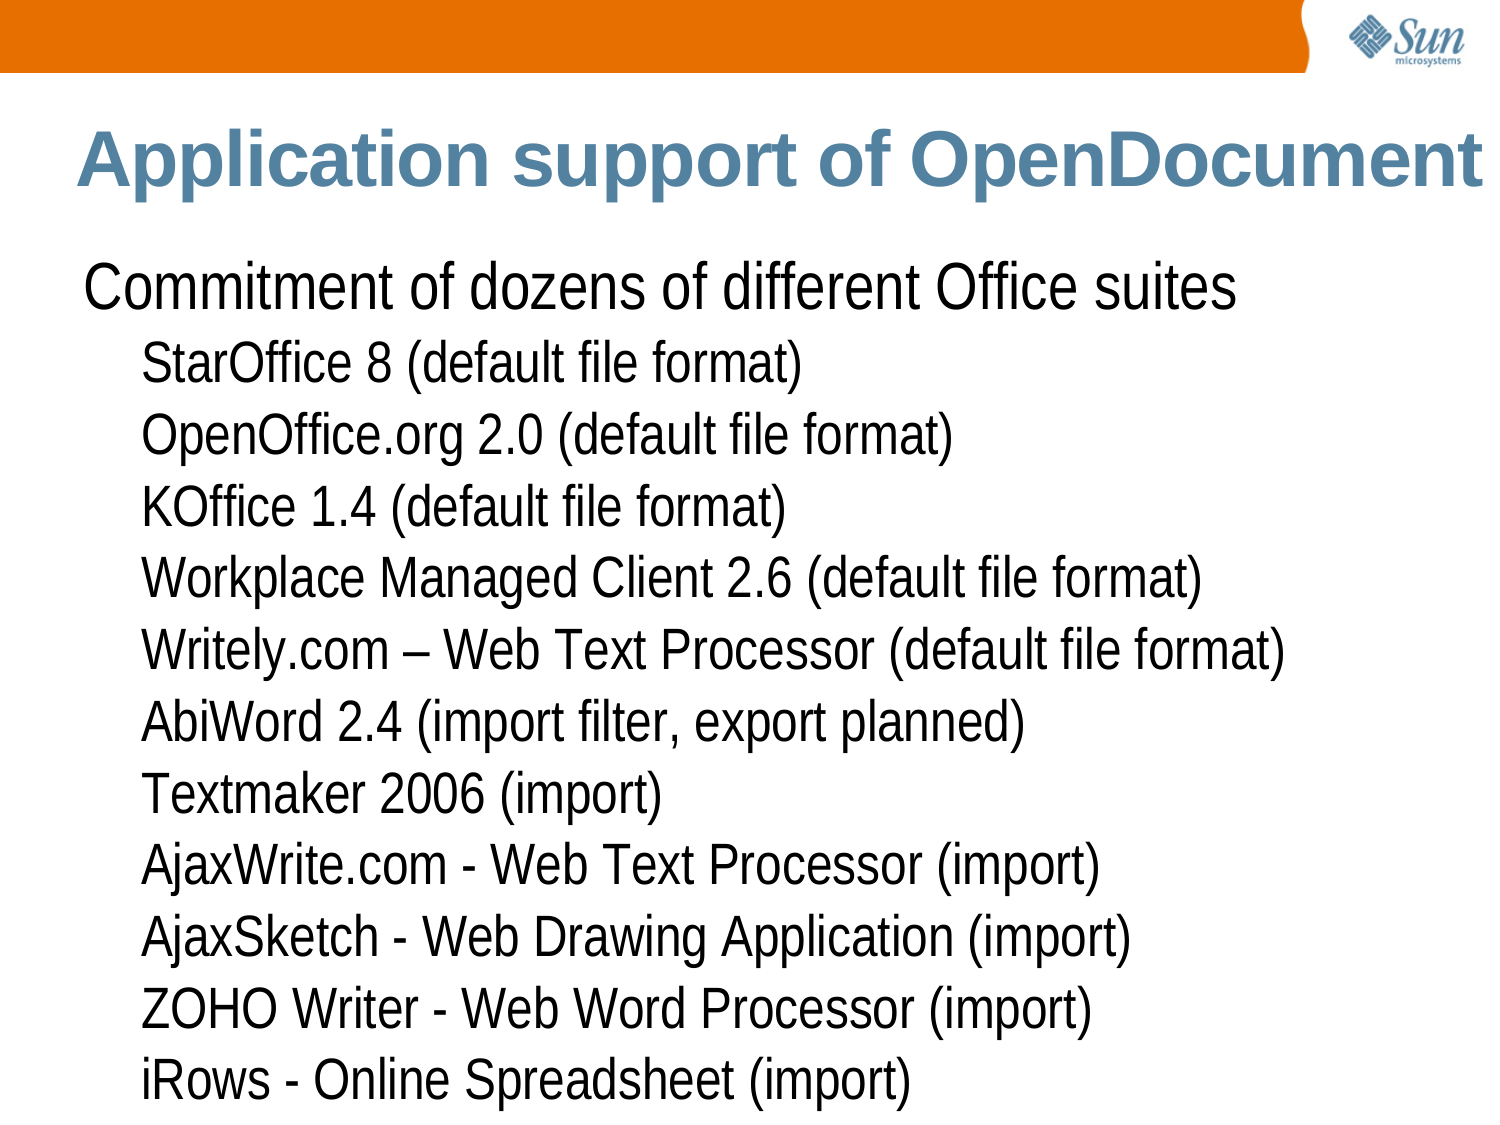

# Application support of OpenDocument
Commitment of dozens of different Office suites
StarOffice 8 (default file format)
OpenOffice.org 2.0 (default file format)
KOffice 1.4 (default file format)
Workplace Managed Client 2.6 (default file format)
Writely.com – Web Text Processor (default file format)
AbiWord 2.4 (import filter, export planned)
Textmaker 2006 (import)
AjaxWrite.com - Web Text Processor (import)
AjaxSketch - Web Drawing Application (import)
ZOHO Writer - Web Word Processor (import)
iRows - Online Spreadsheet (import)